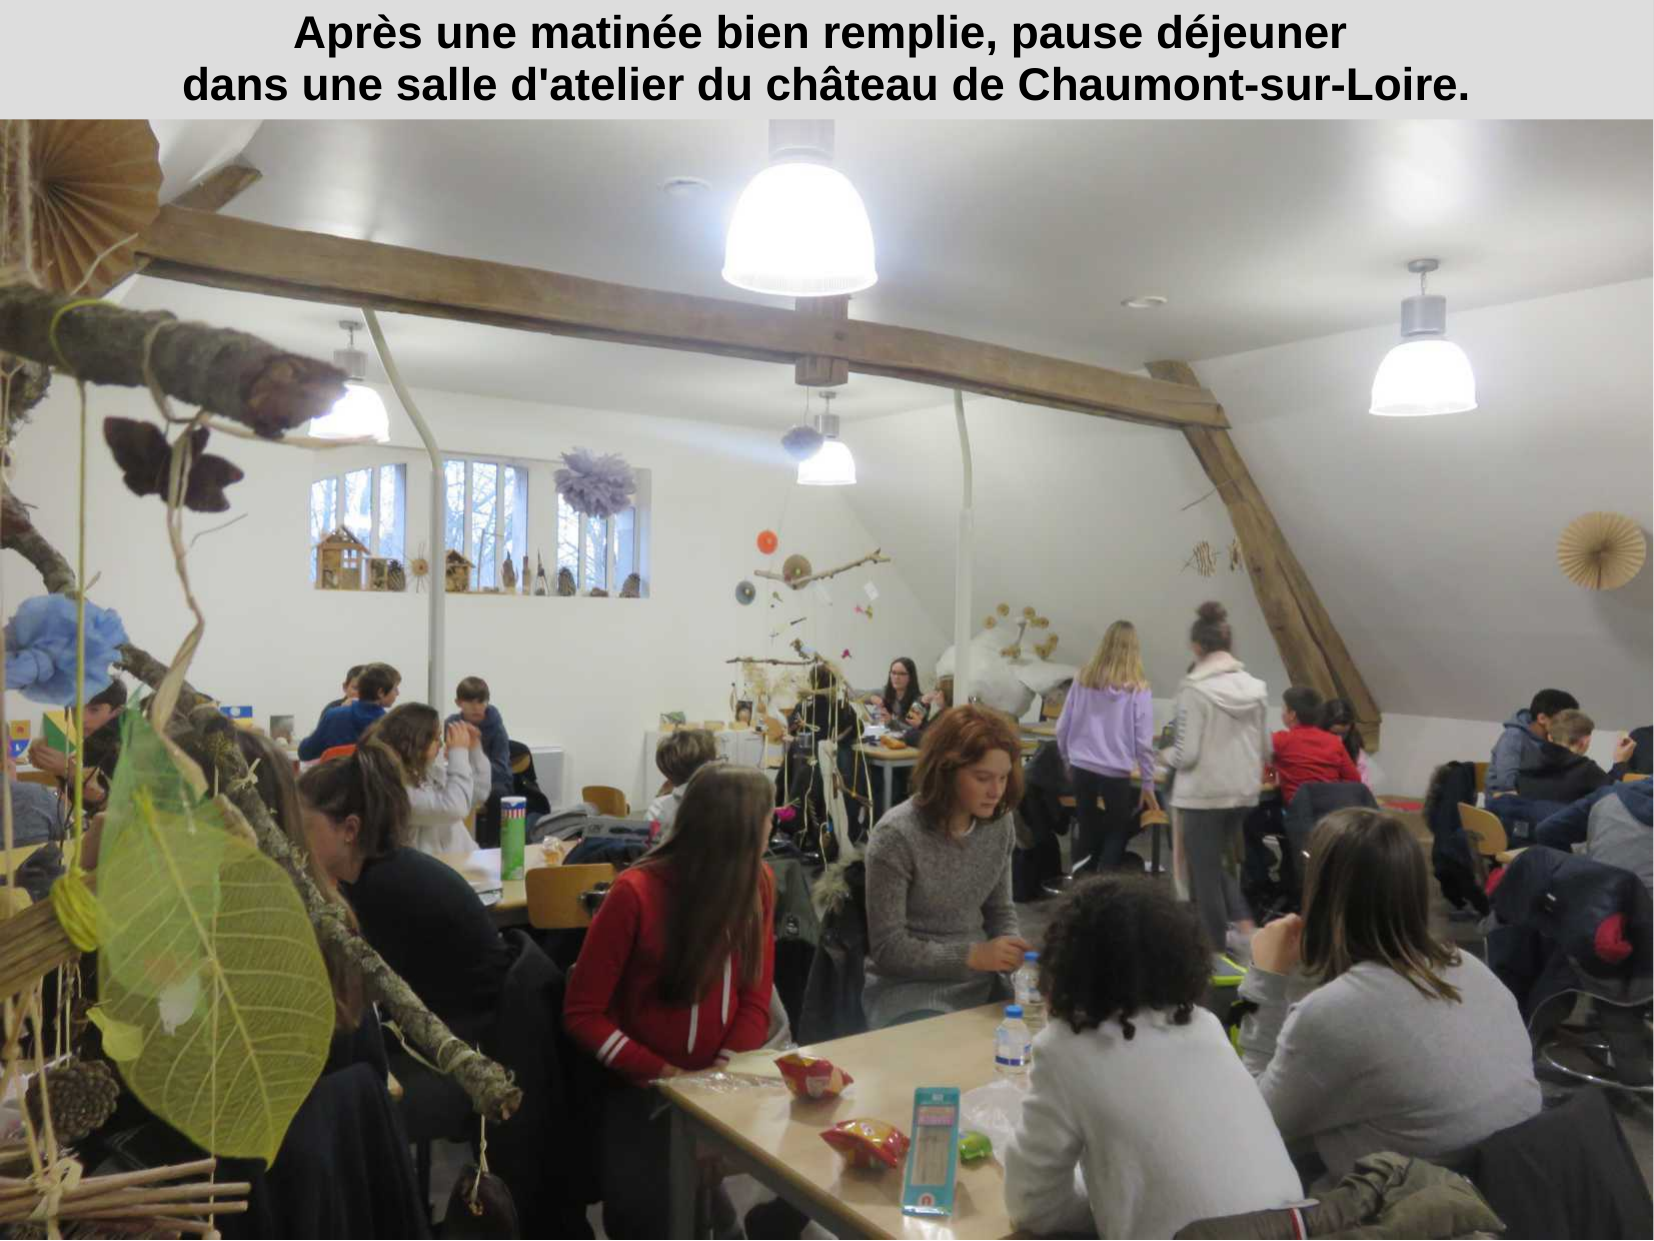

Après une matinée bien remplie, pause déjeuner
dans une salle d'atelier du château de Chaumont-sur-Loire.